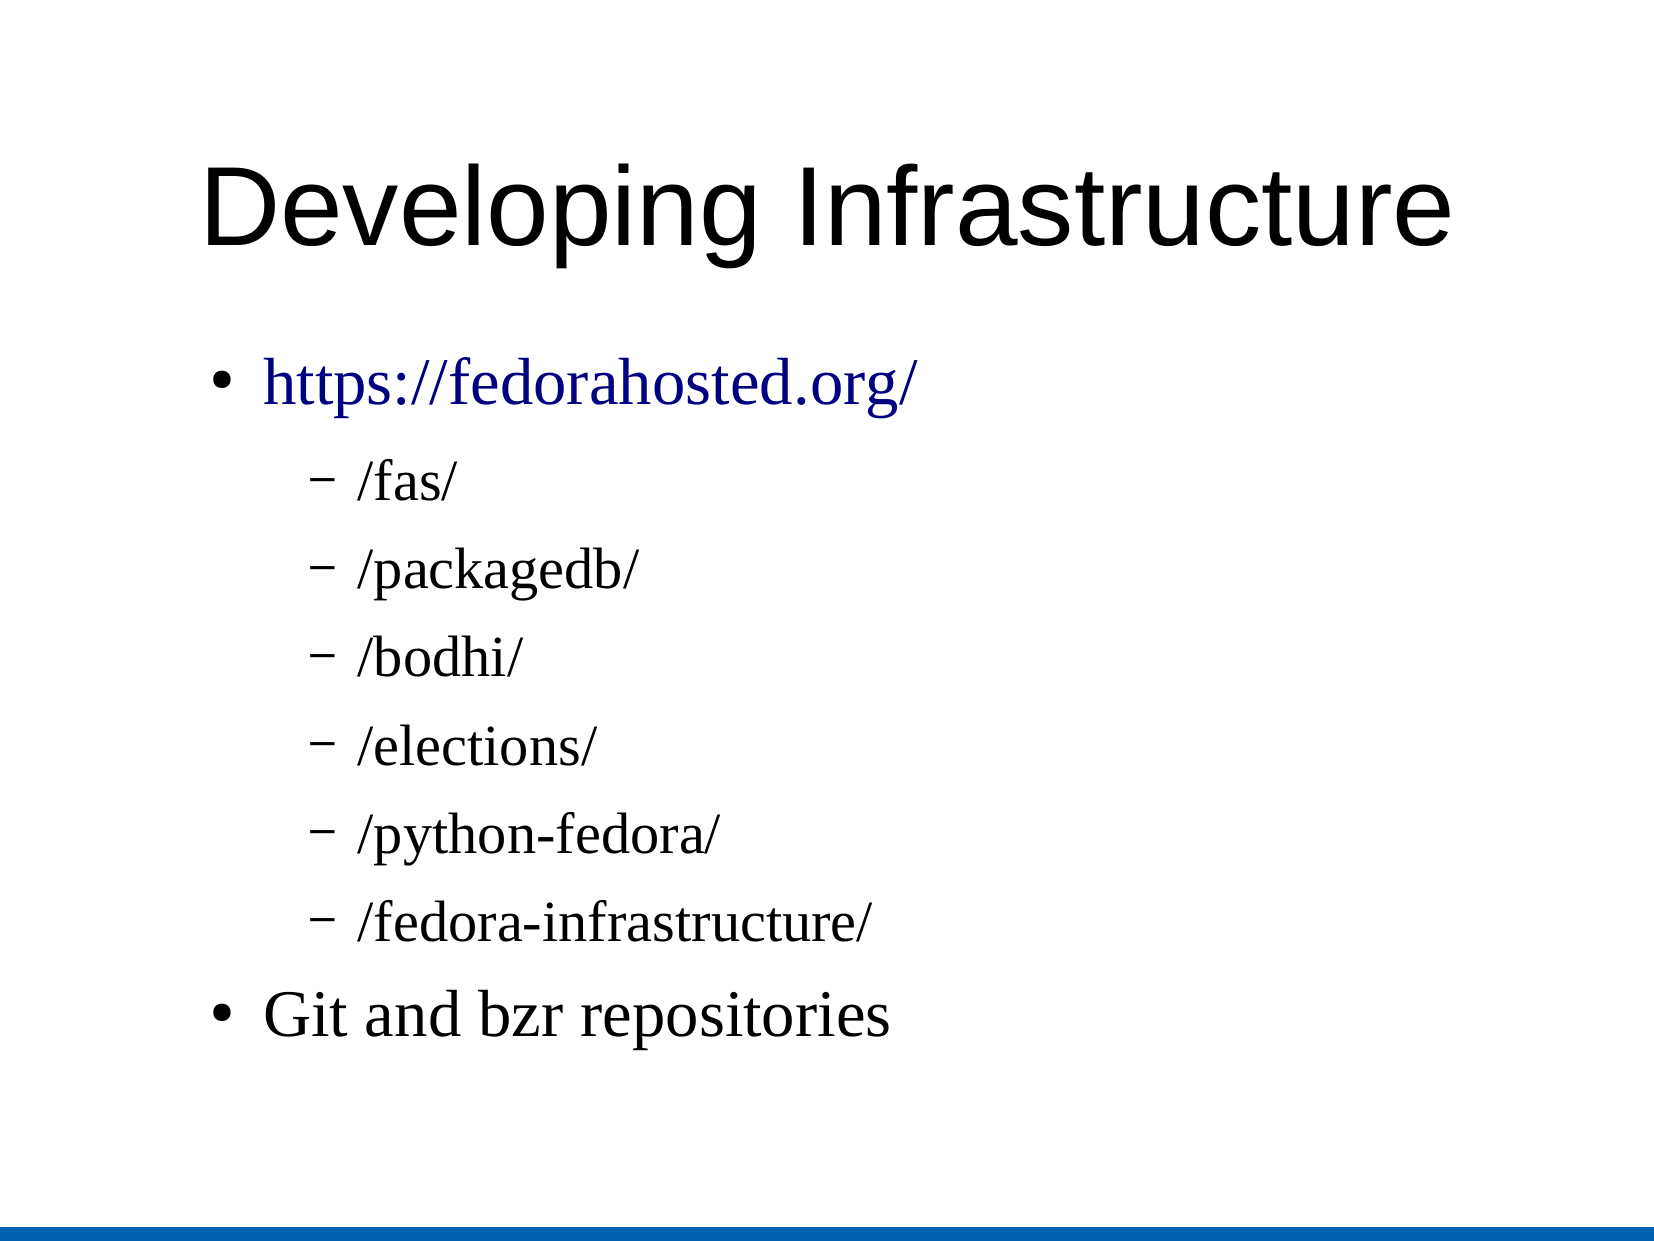

# Developing Infrastructure
https://fedorahosted.org/
/fas/
/packagedb/
/bodhi/
/elections/
/python-fedora/
/fedora-infrastructure/
Git and bzr repositories